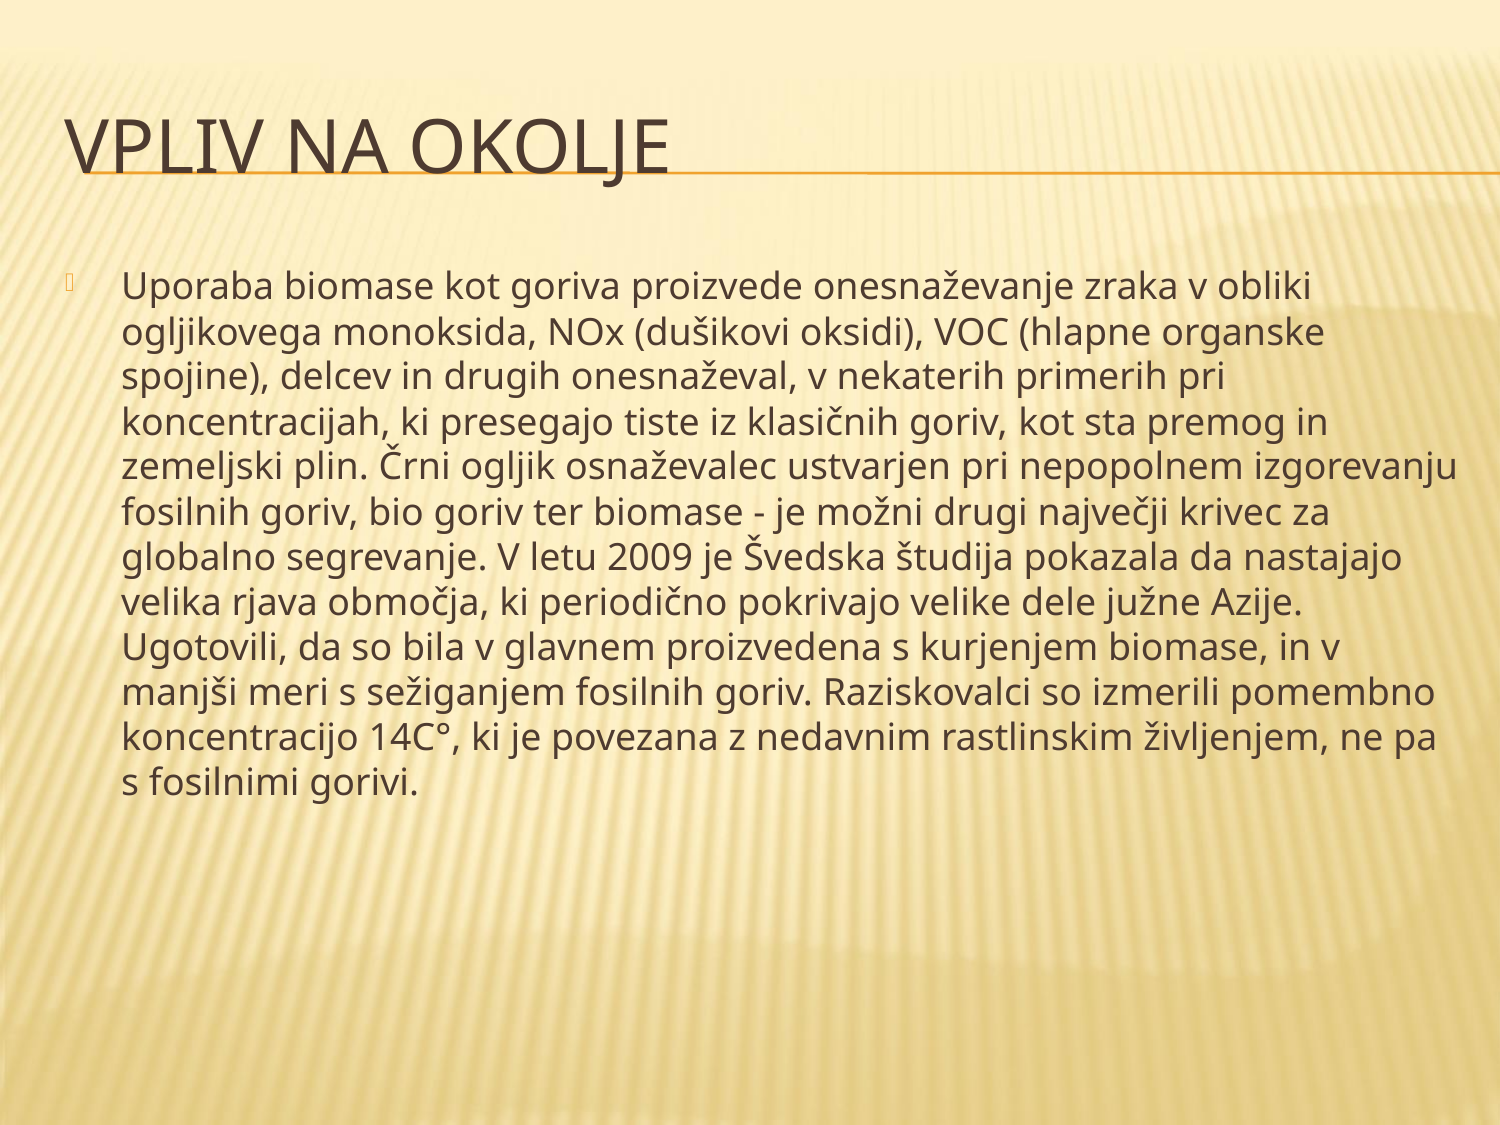

# Vpliv na okolje
Uporaba biomase kot goriva proizvede onesnaževanje zraka v obliki ogljikovega monoksida, NOx (dušikovi oksidi), VOC (hlapne organske spojine), delcev in drugih onesnaževal, v nekaterih primerih pri koncentracijah, ki presegajo tiste iz klasičnih goriv, ​​kot sta premog in zemeljski plin. Črni ogljik osnaževalec ustvarjen pri nepopolnem izgorevanju fosilnih goriv, bio goriv ter biomase - je možni drugi največji krivec za globalno segrevanje. V letu 2009 je Švedska študija pokazala da nastajajo velika rjava območja, ki periodično pokrivajo velike dele južne Azije. Ugotovili, da so bila v glavnem proizvedena s kurjenjem biomase, in v manjši meri s sežiganjem fosilnih goriv. Raziskovalci so izmerili pomembno koncentracijo 14C°, ki je povezana z nedavnim rastlinskim življenjem, ne pa s fosilnimi gorivi.